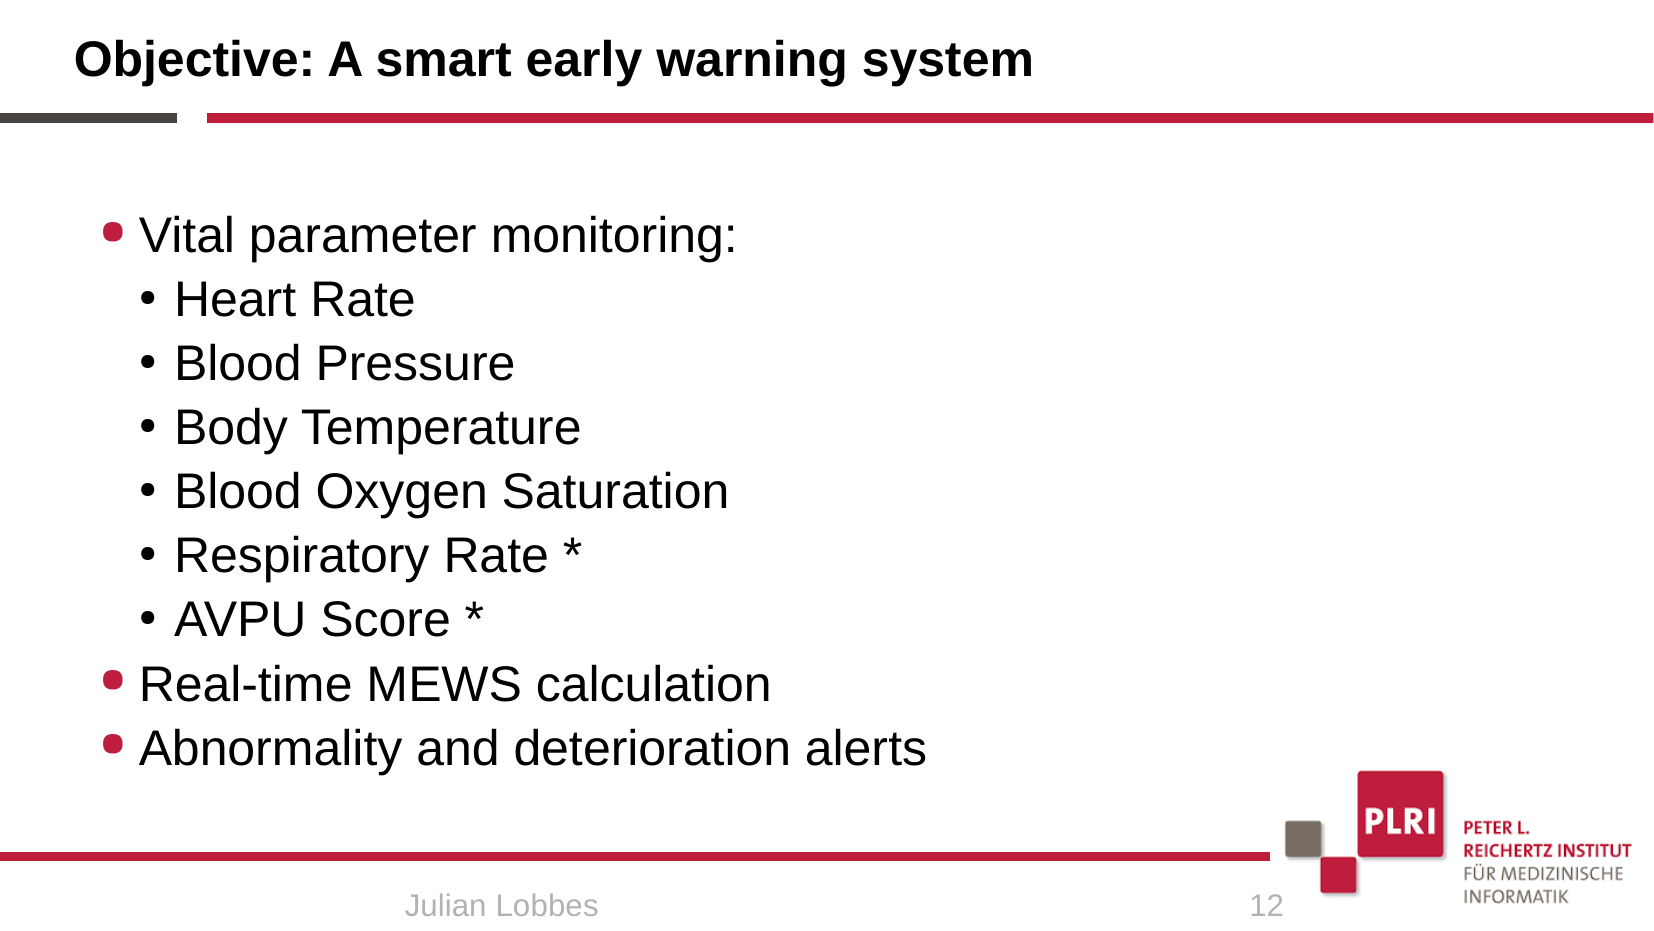

Objective: A smart early warning system
Vital parameter monitoring:
Heart Rate
Blood Pressure
Body Temperature
Blood Oxygen Saturation
Respiratory Rate *
AVPU Score *
Real-time MEWS calculation
Abnormality and deterioration alerts
Julian Lobbes